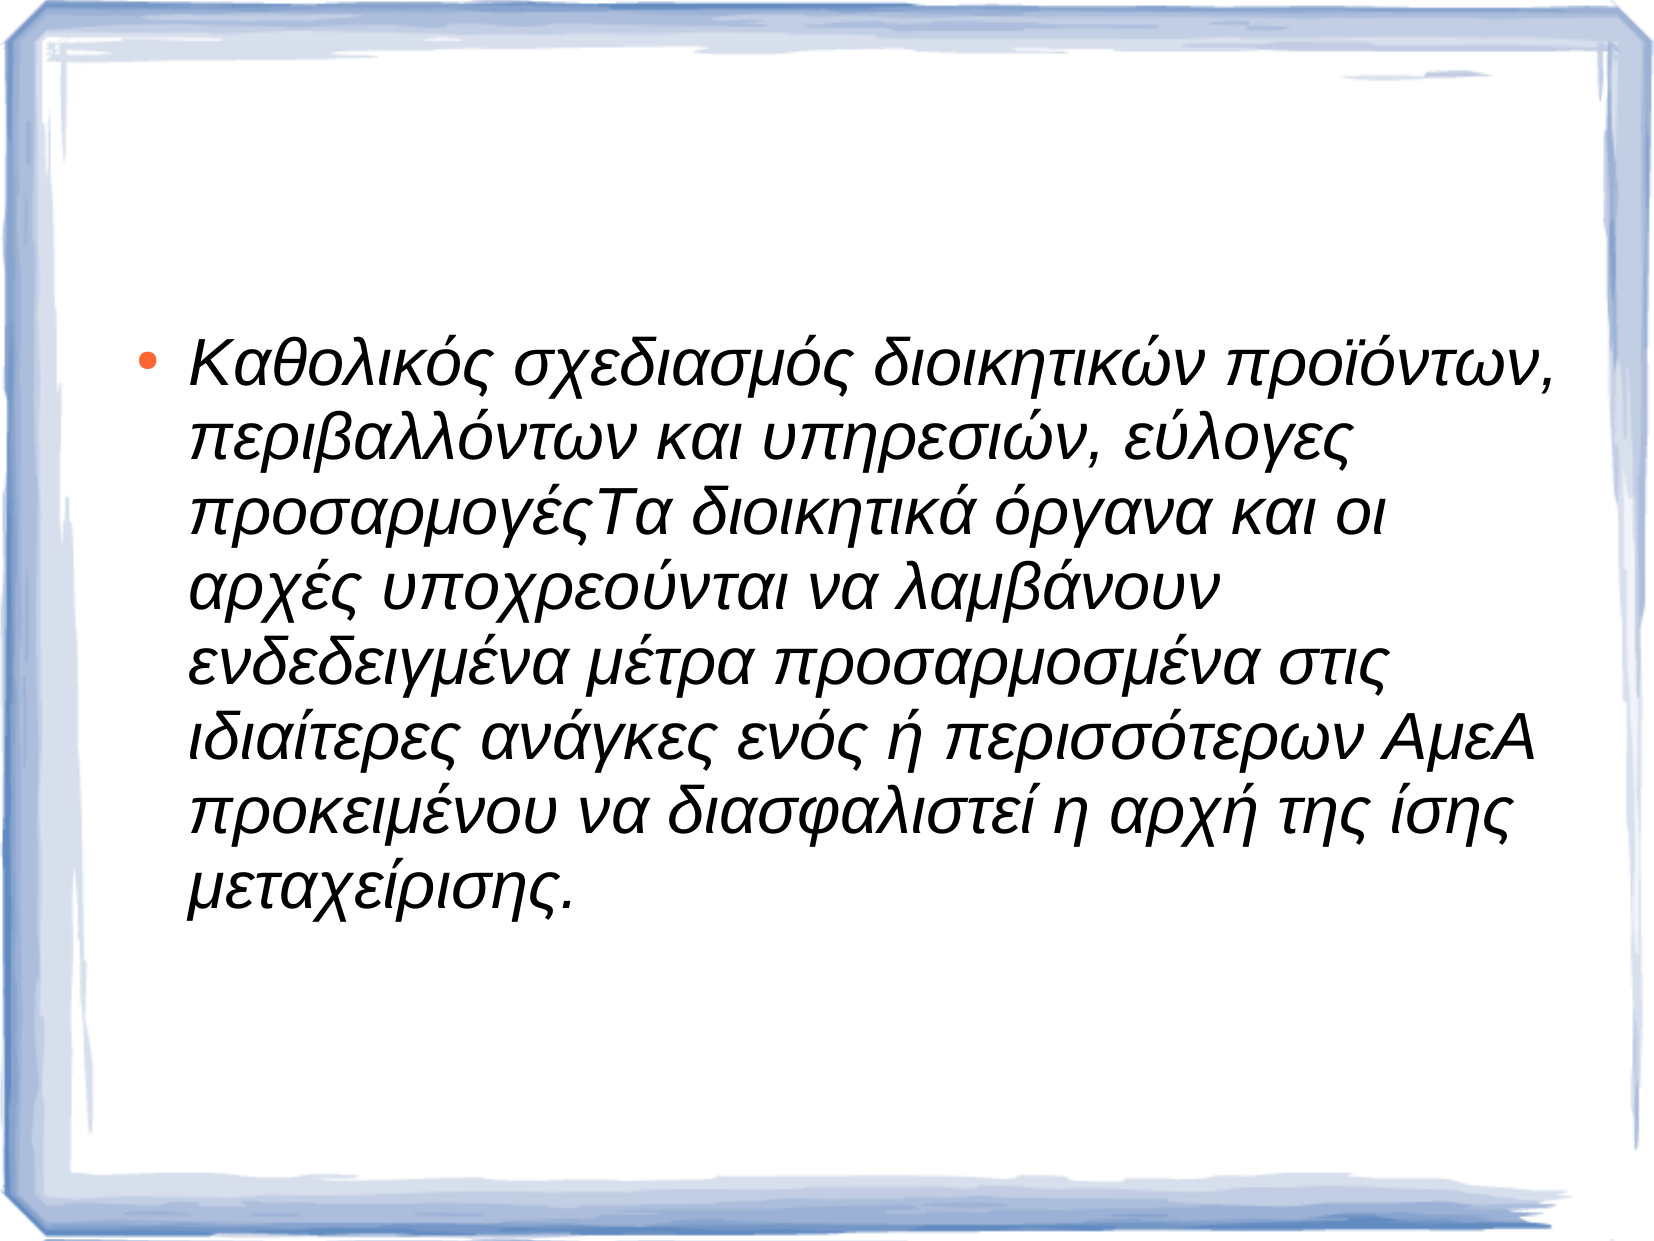

#
Καθολικός σχεδιασμός διοικητικών προϊόντων, περιβαλλόντων και υπηρεσιών, εύλογες προσαρμογέςΤα διοικητικά όργανα και οι αρχές υποχρεούνται να λαμβάνουν ενδεδειγμένα μέτρα προσαρμοσμένα στις ιδιαίτερες ανάγκες ενός ή περισσότερων ΑμεΑ προκειμένου να διασφαλιστεί η αρχή της ίσης μεταχείρισης.